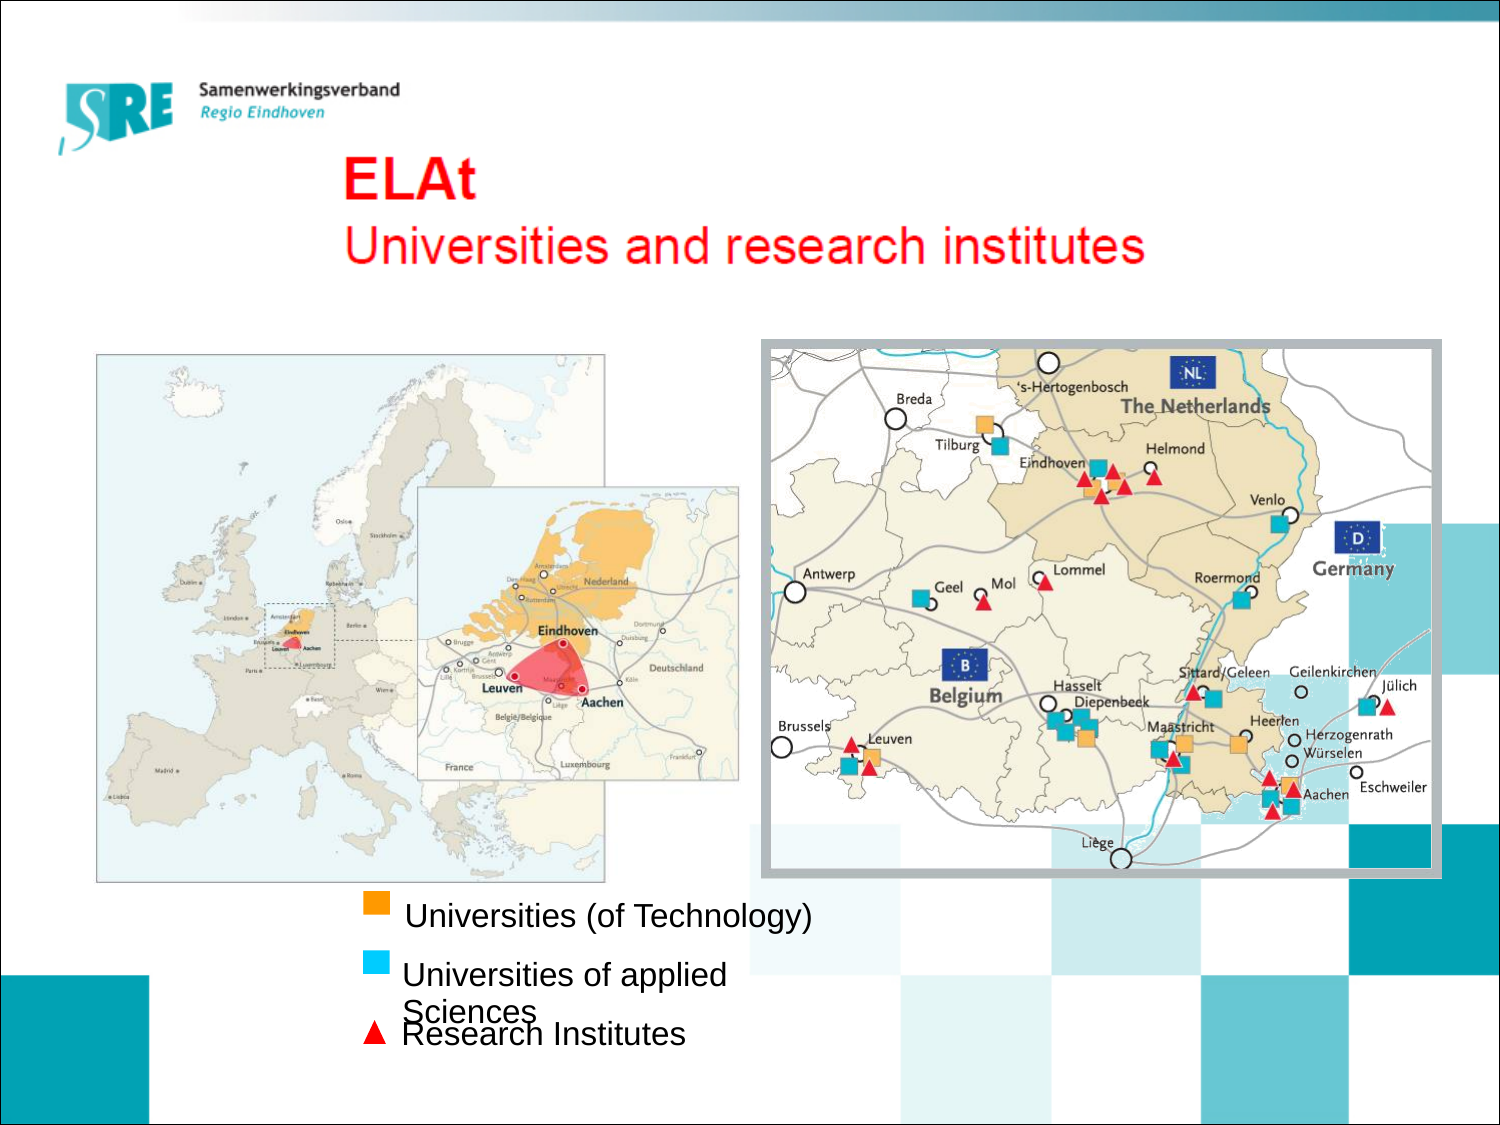

Universities (of Technology)
Universities of applied Sciences
Research Institutes